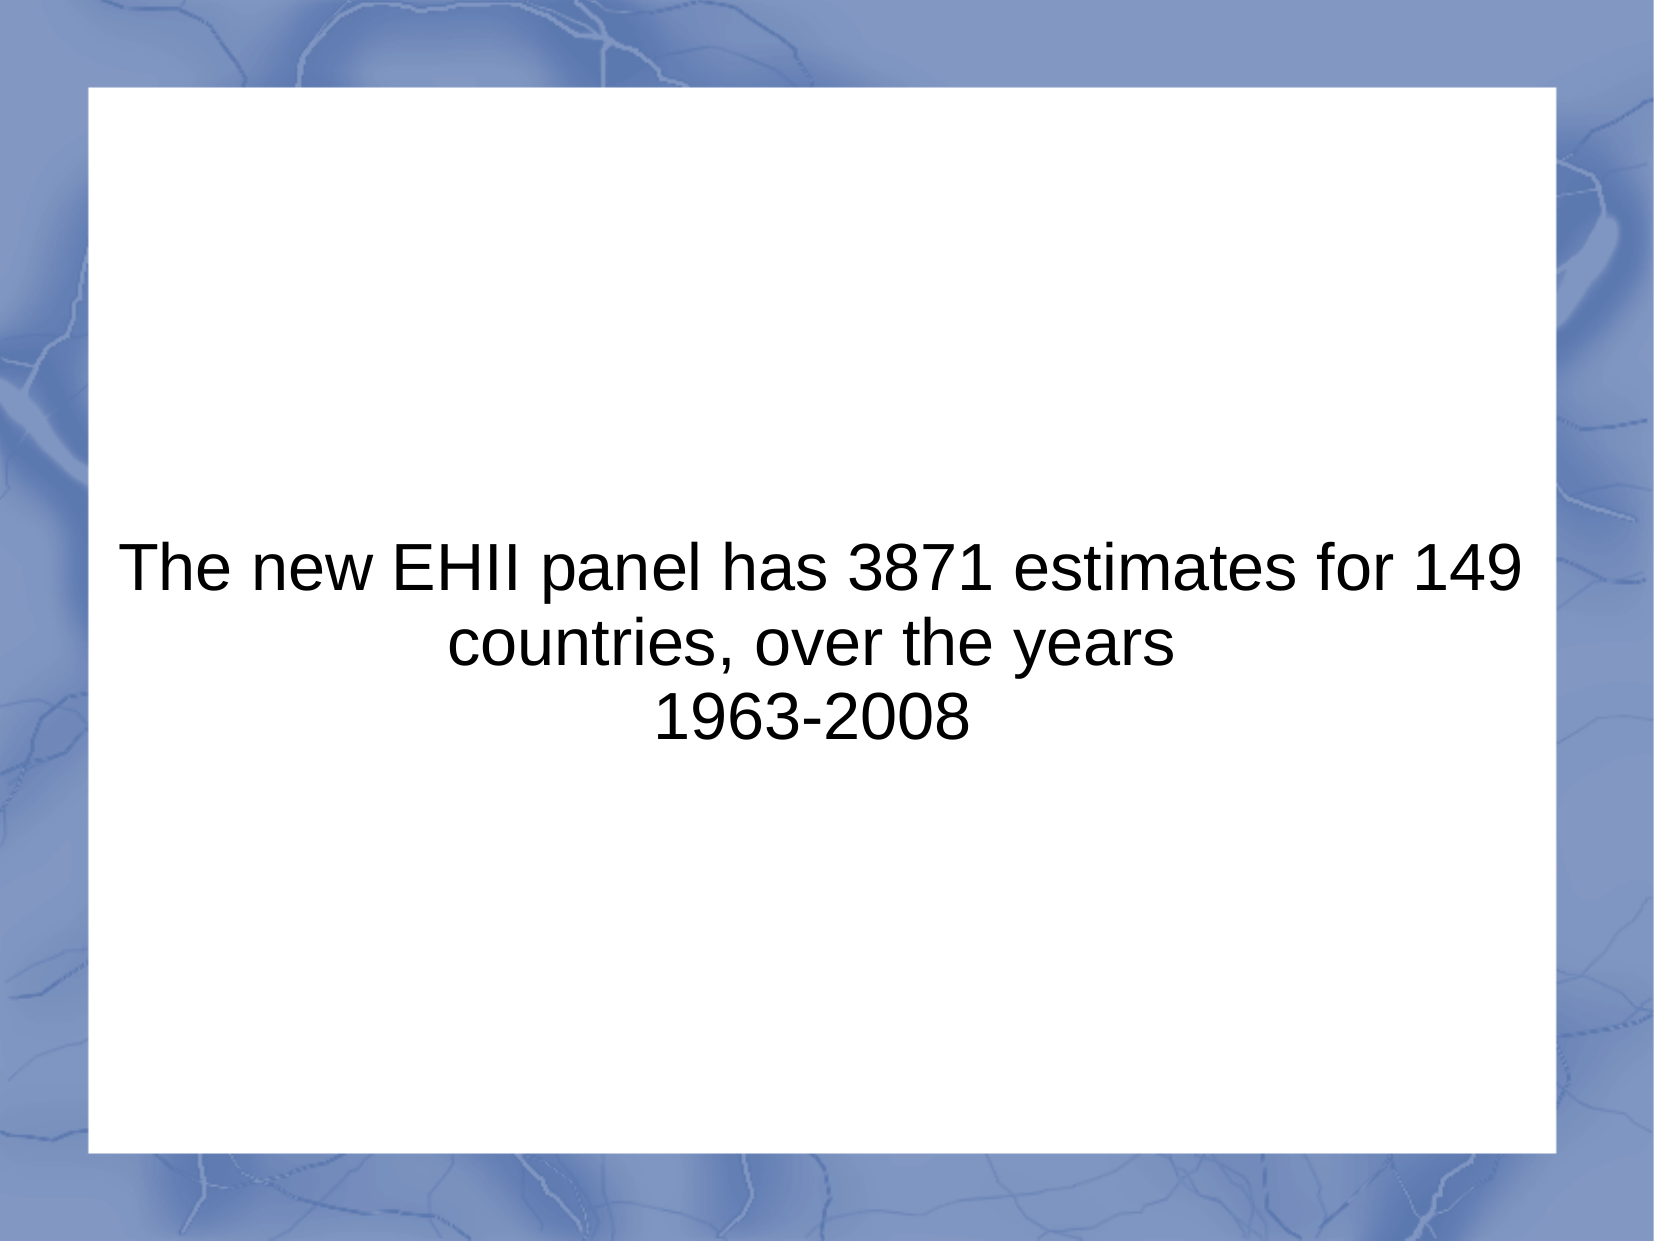

The new EHII panel has 3871 estimates for 149 countries, over the years
1963-2008